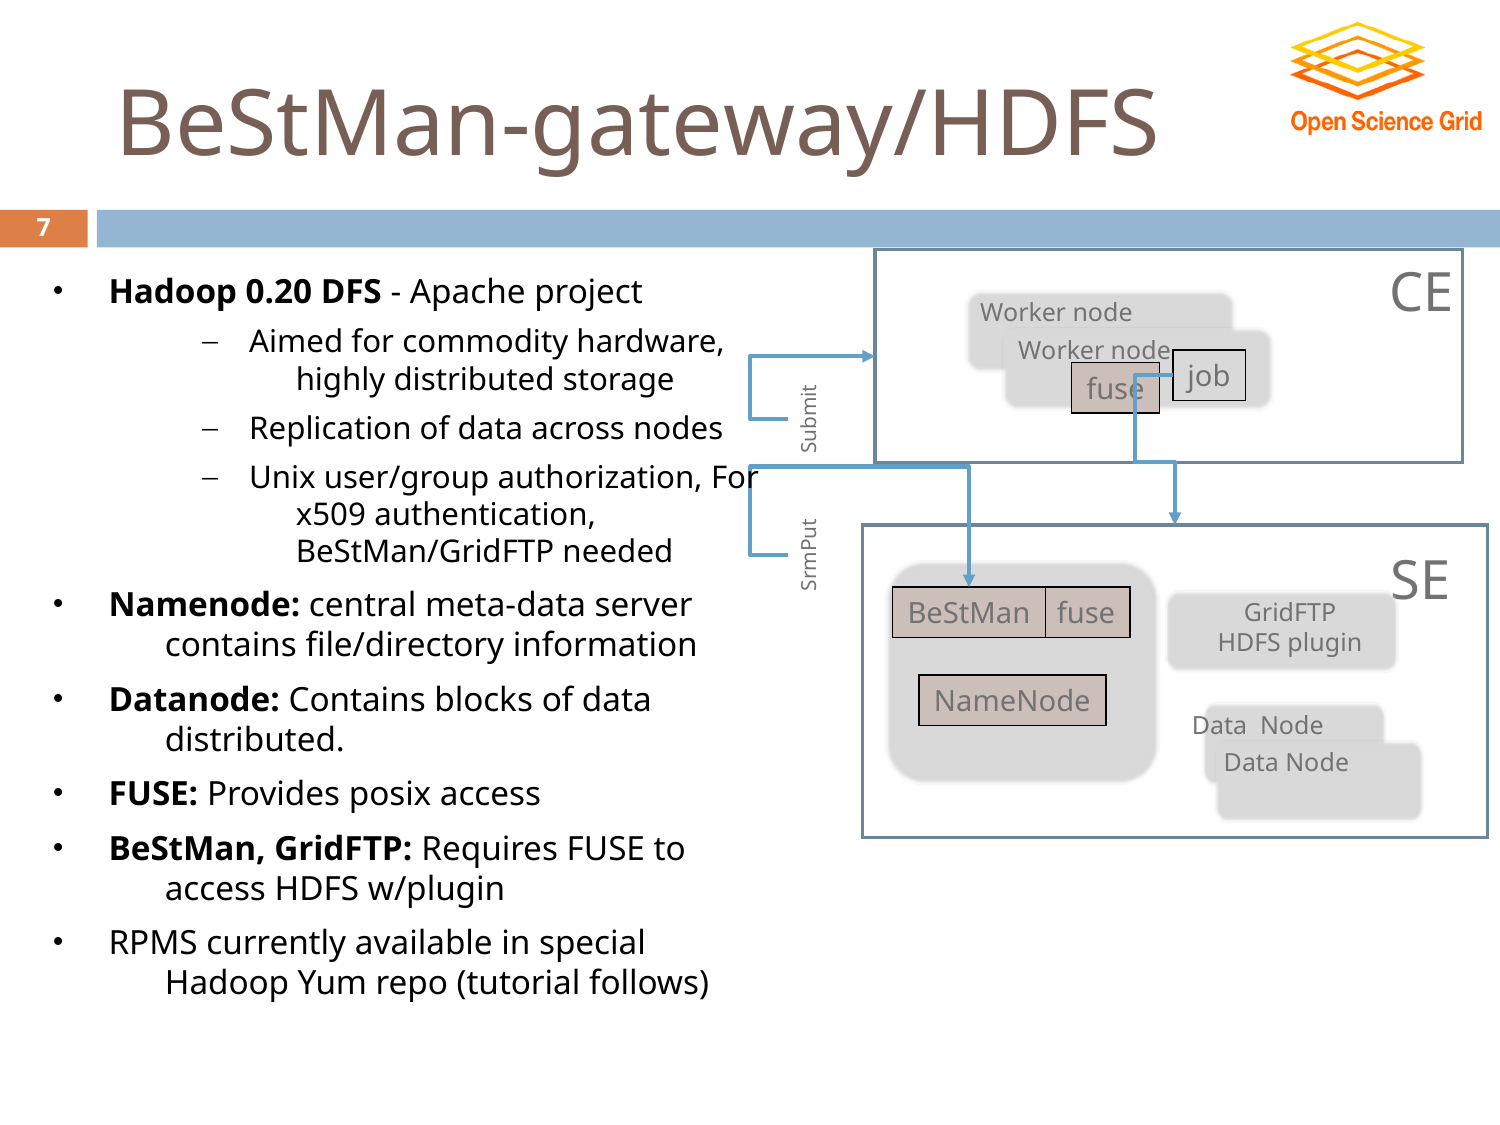

BeStMan-gateway/HDFS
CE
Worker node
Worker node
job
# Hadoop 0.20 DFS - Apache project
Aimed for commodity hardware, highly distributed storage
Replication of data across nodes
Unix user/group authorization, For x509 authentication, BeStMan/GridFTP needed
Namenode: central meta-data server contains file/directory information
Datanode: Contains blocks of data distributed.
FUSE: Provides posix access
BeStMan, GridFTP: Requires FUSE to access HDFS w/plugin
RPMS currently available in special Hadoop Yum repo (tutorial follows)
fuse
Submit
SE
SrmPut
BeStMan
fuse
GridFTP
HDFS plugin
NameNode
Data Node
Data Node